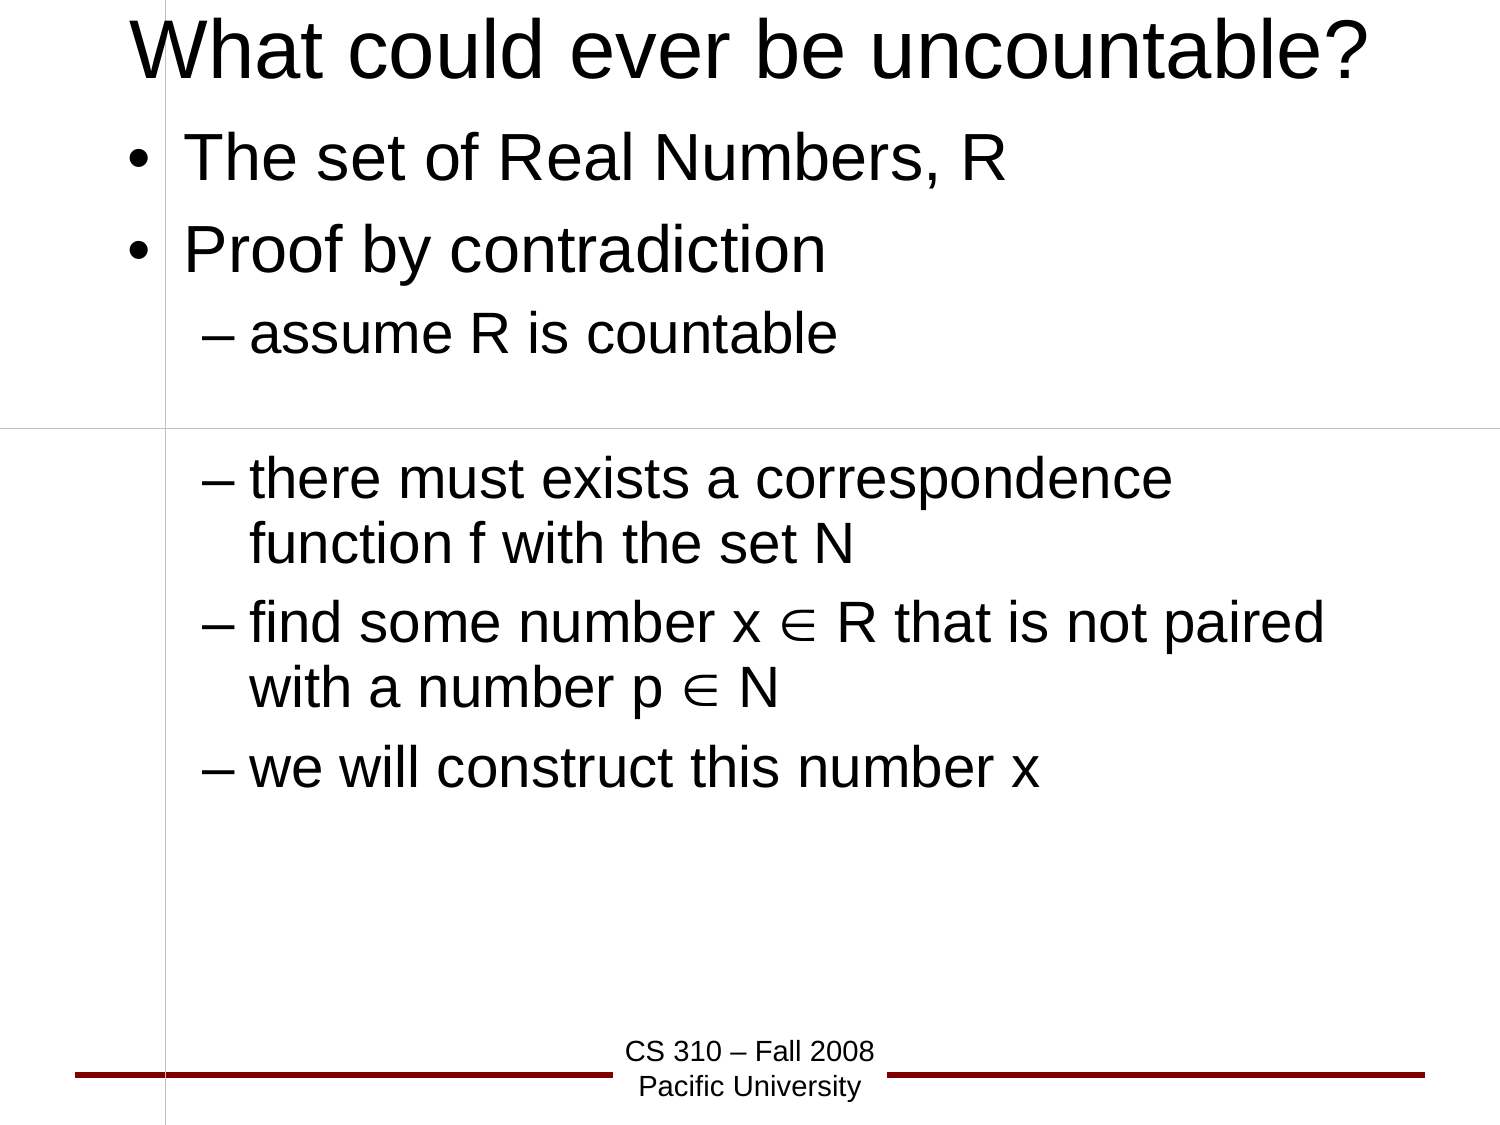

# What could ever be uncountable?
The set of Real Numbers, R
Proof by contradiction
assume R is countable
there must exists a correspondence function f with the set N
find some number x  R that is not paired with a number p  N
we will construct this number x